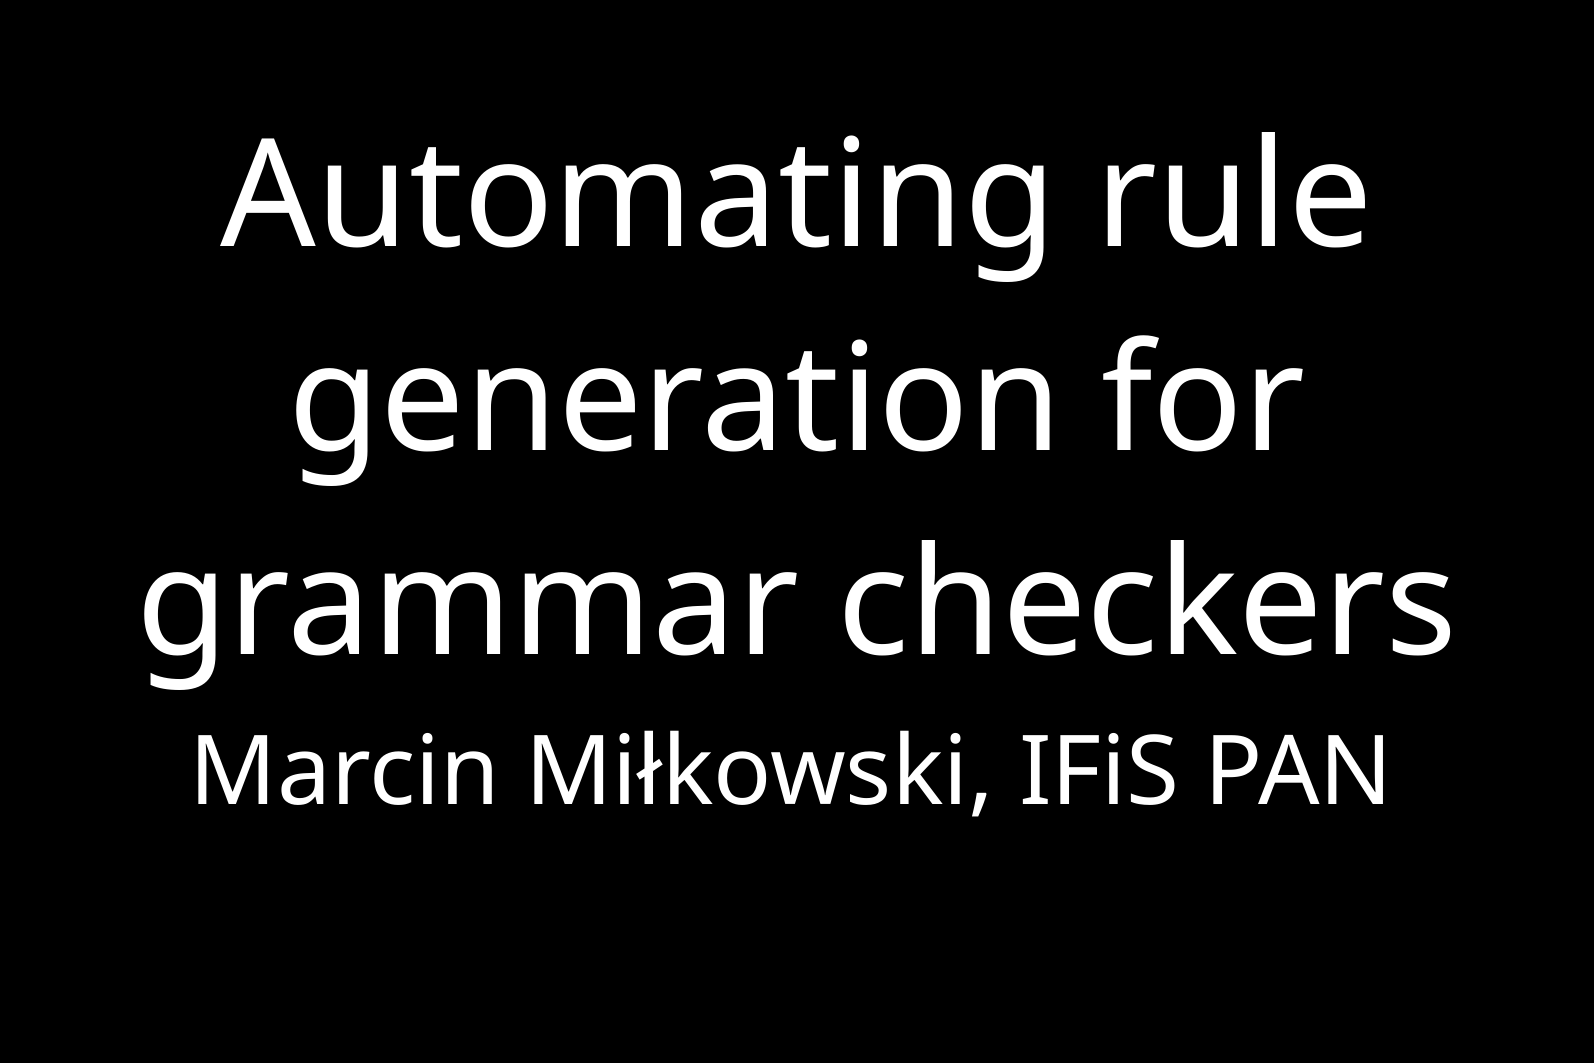

# Automating rule generation for grammar checkers
Marcin Miłkowski, IFiS PAN